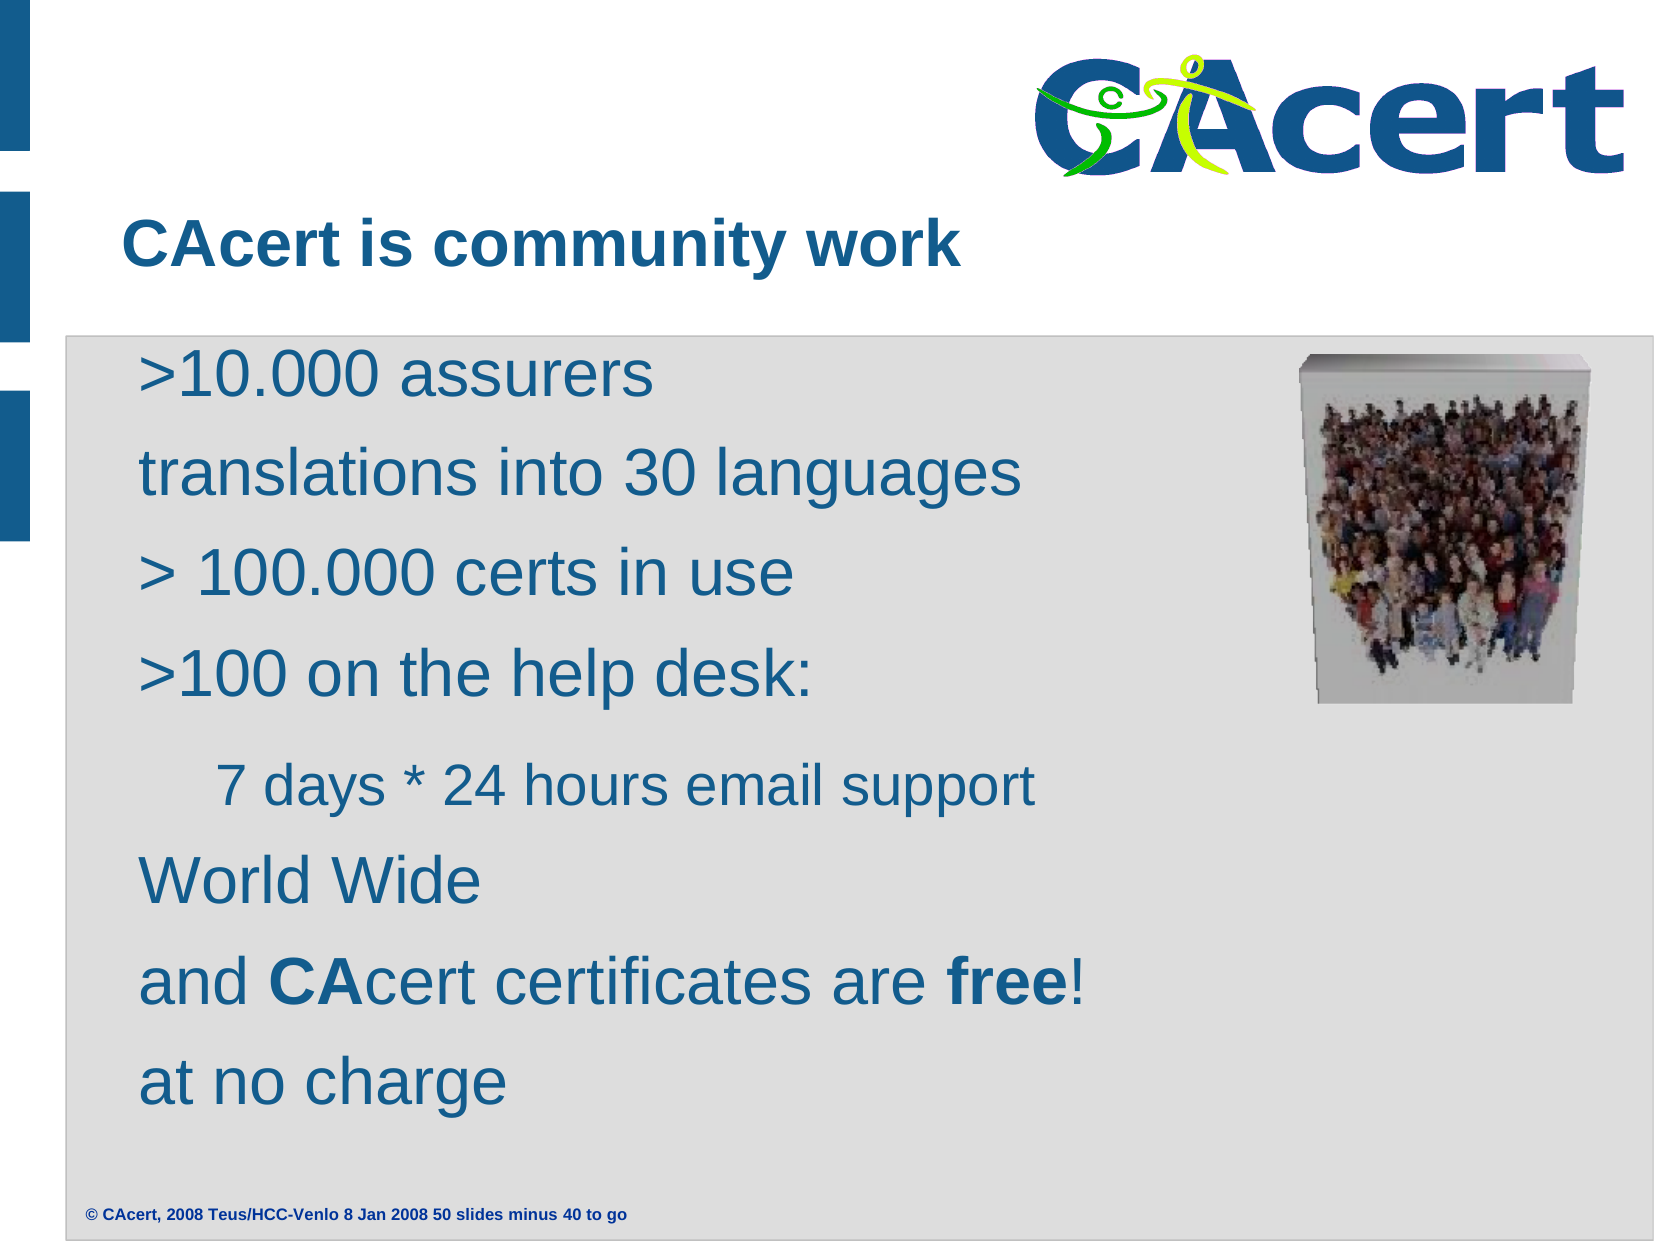

# CAcert is community work
>10.000 assurers
translations into 30 languages
> 100.000 certs in use
>100 on the help desk:
7 days * 24 hours email support
World Wide
and CAcert certificates are free!
at no charge